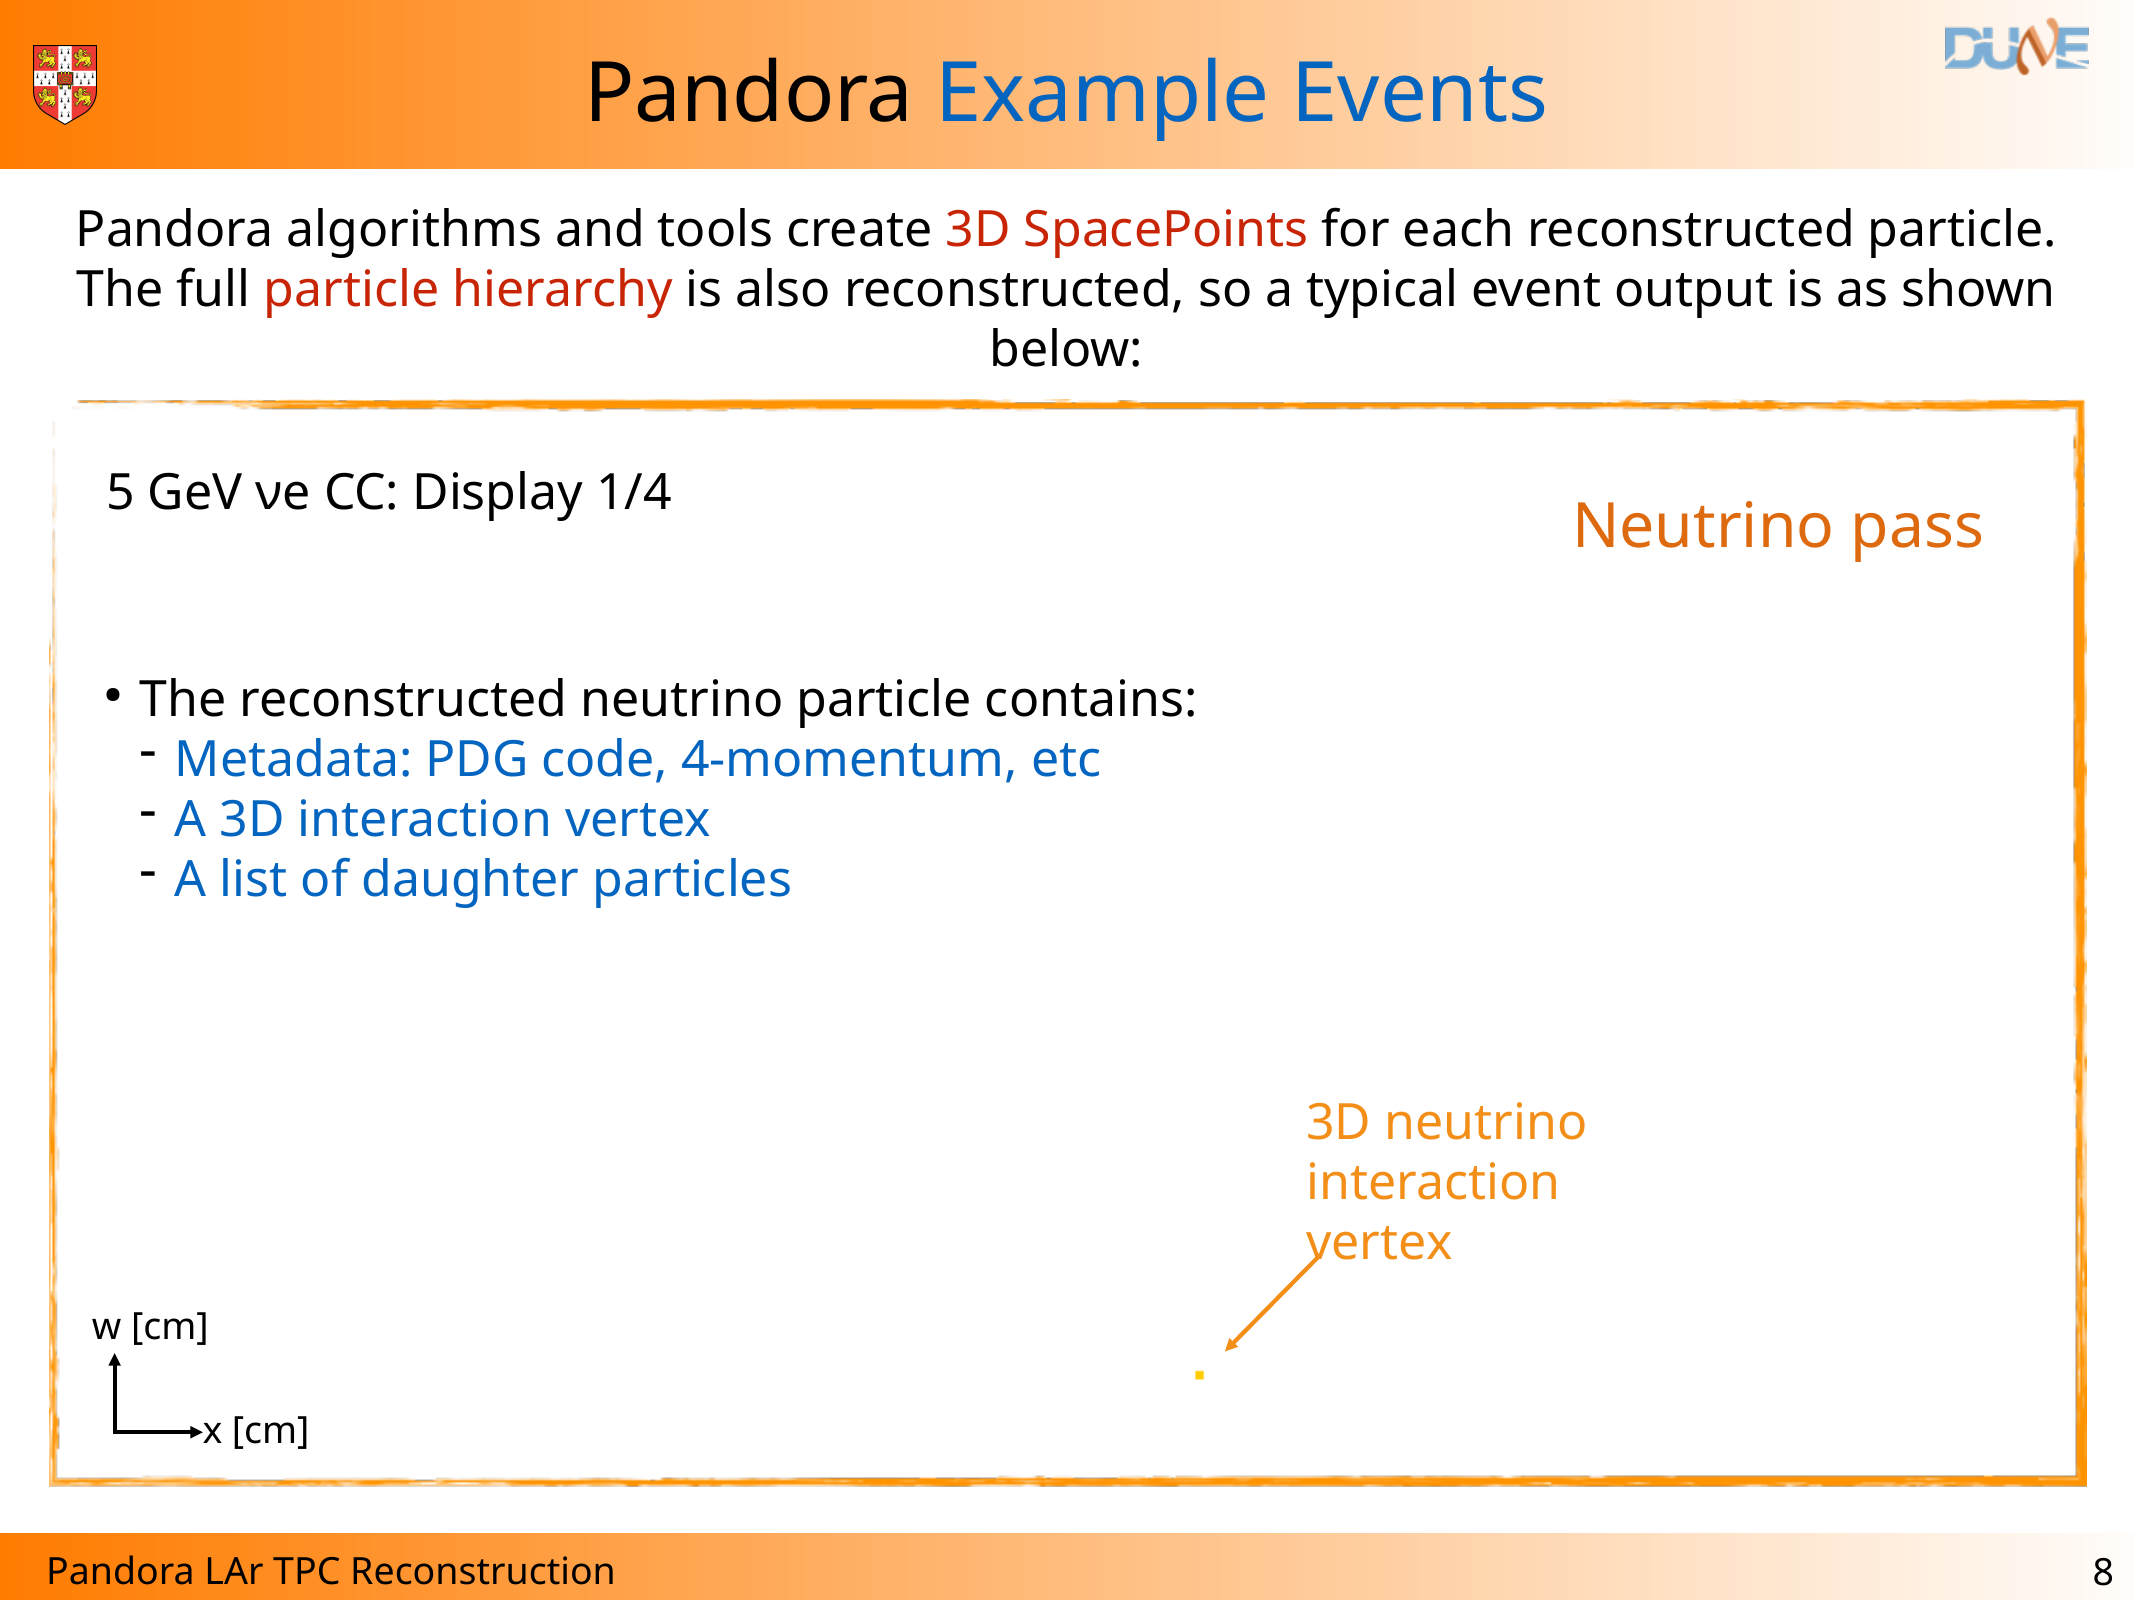

Pandora Example Events
Pandora algorithms and tools create 3D SpacePoints for each reconstructed particle. The full particle hierarchy is also reconstructed, so a typical event output is as shown below:
5 GeV νe CC: Display 1/4
Neutrino pass
The reconstructed neutrino particle contains:
Metadata: PDG code, 4-momentum, etc
A 3D interaction vertex
A list of daughter particles
3D neutrino interaction vertex
w [cm]
x [cm]